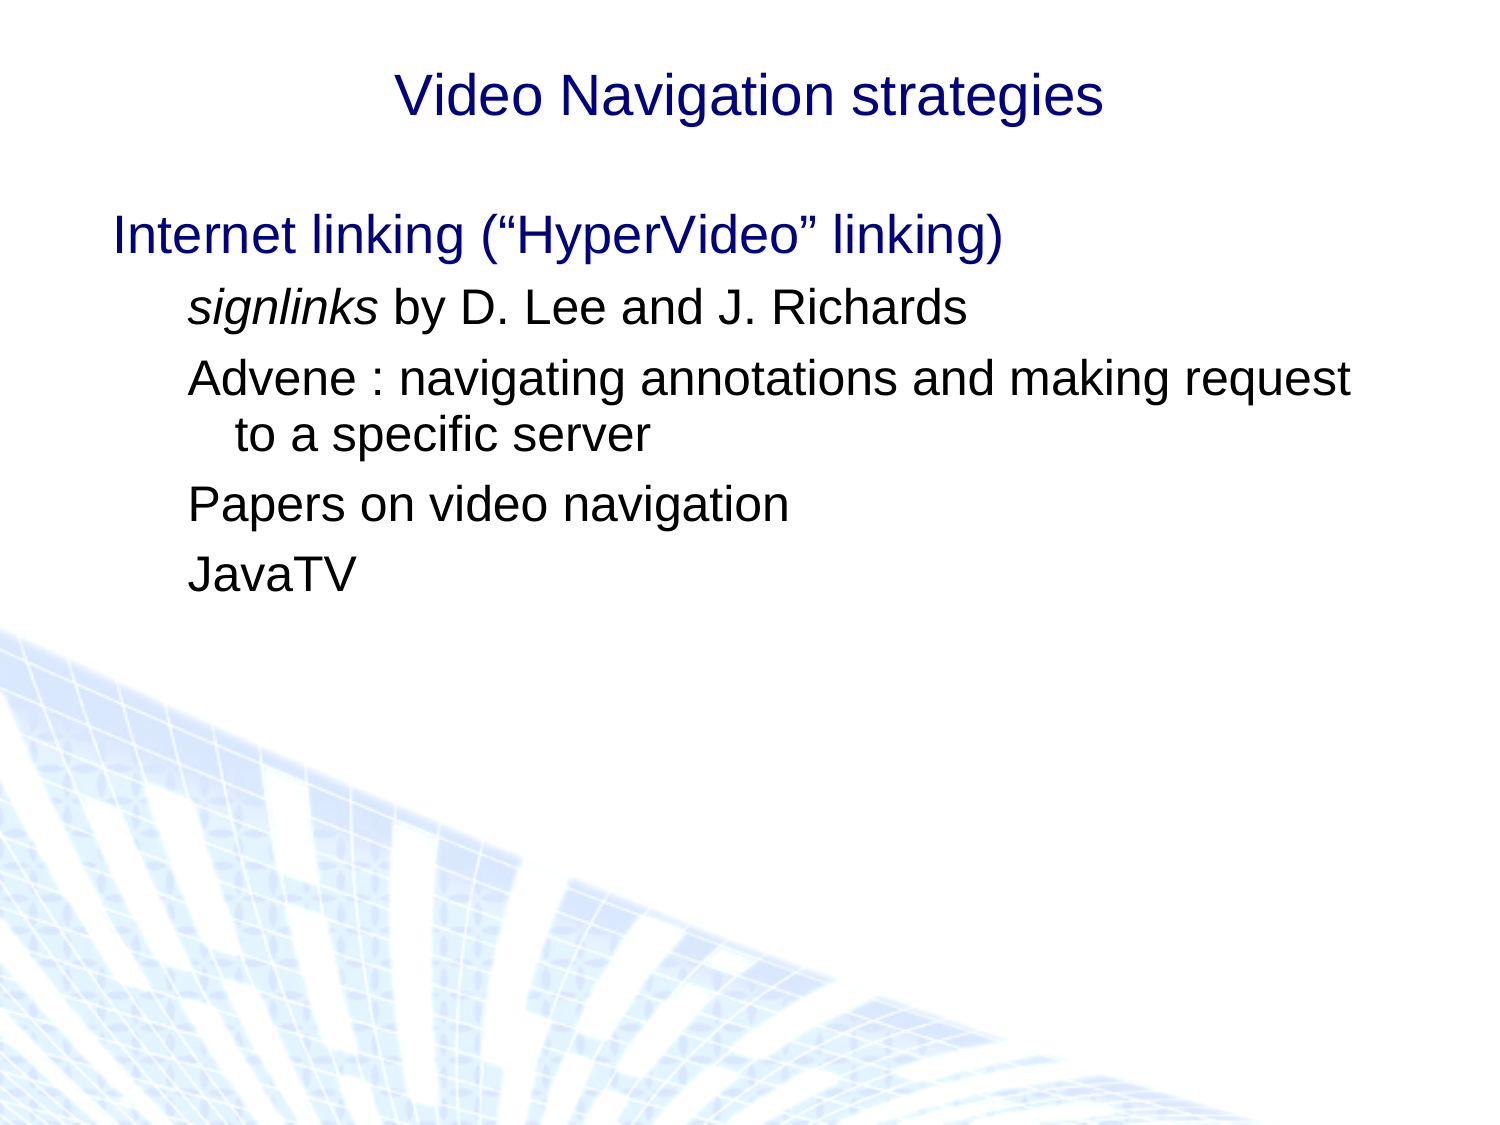

# Video Navigation strategies
Internet linking (“HyperVideo” linking)
signlinks by D. Lee and J. Richards
Advene : navigating annotations and making request to a specific server
Papers on video navigation
JavaTV